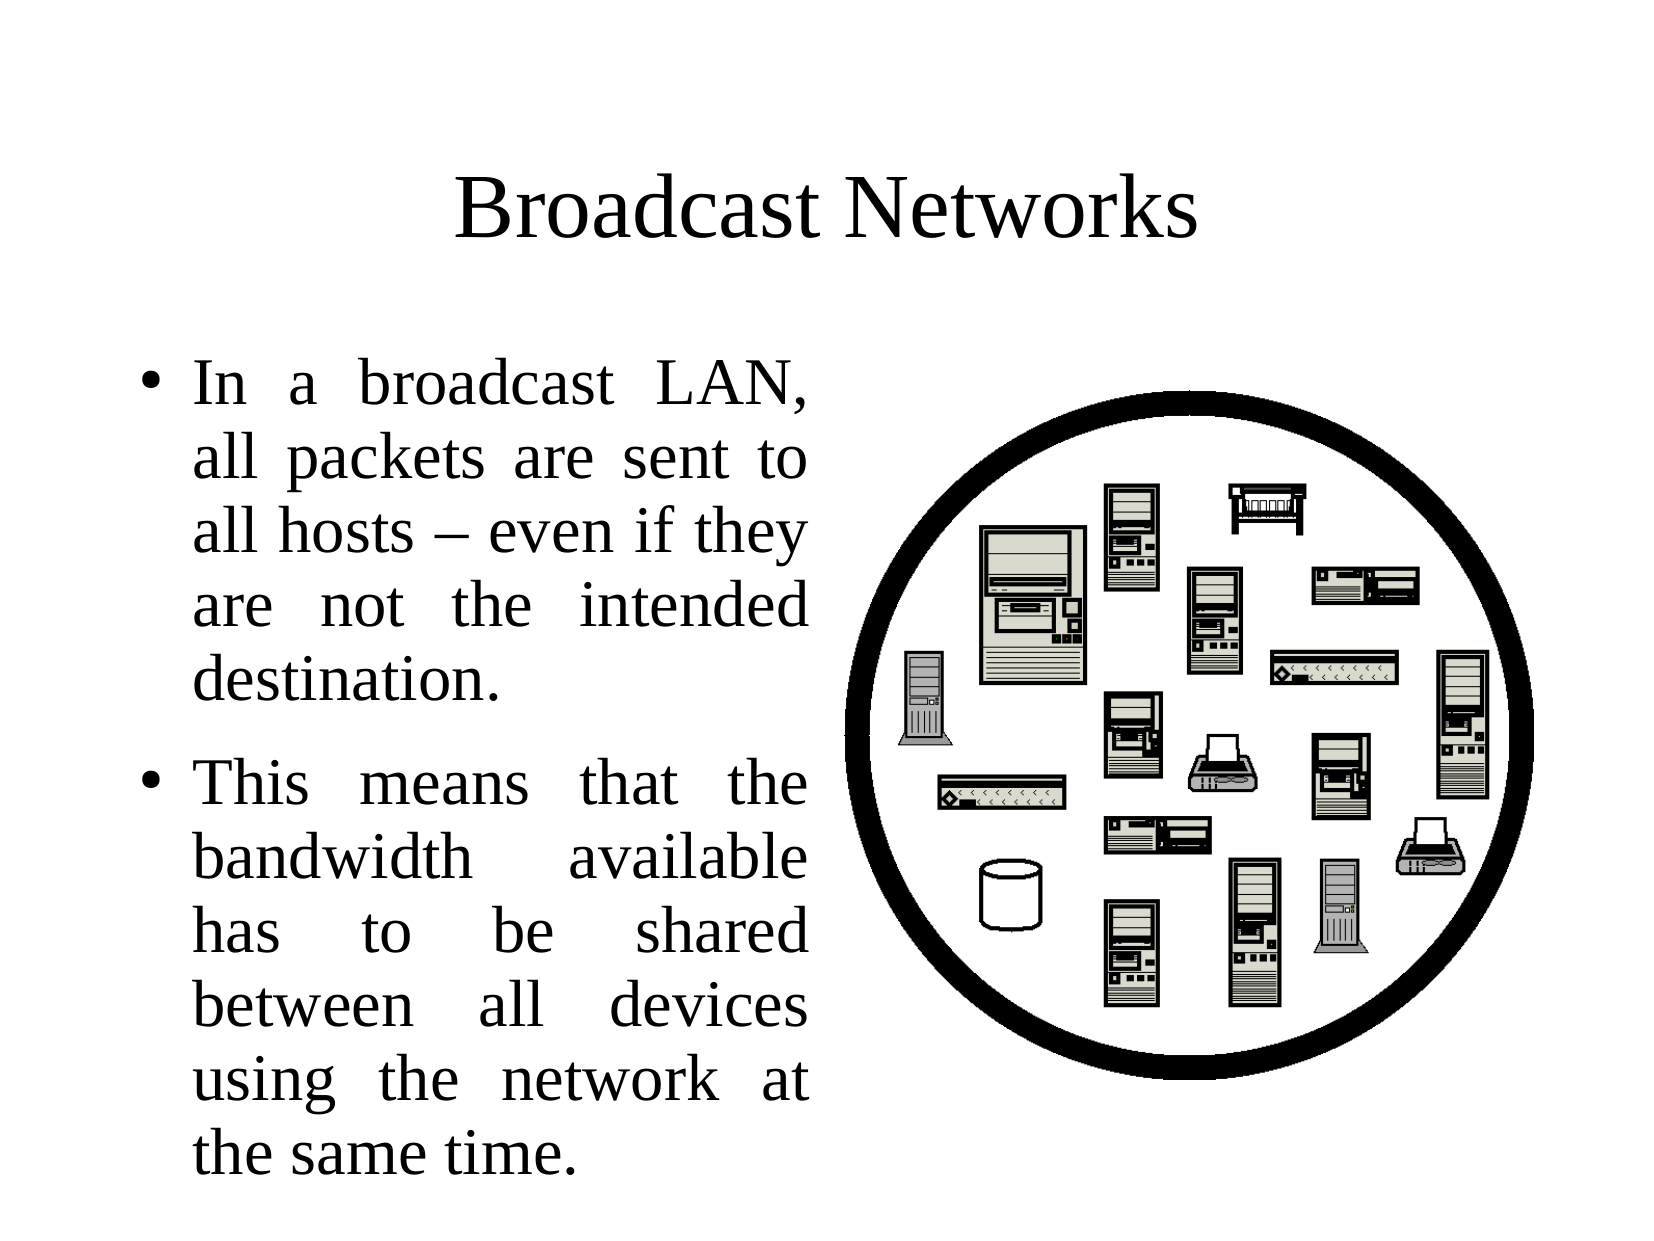

# Broadcast Networks
In a broadcast LAN, all packets are sent to all hosts – even if they are not the intended destination.
This means that the bandwidth available has to be shared between all devices using the network at the same time.